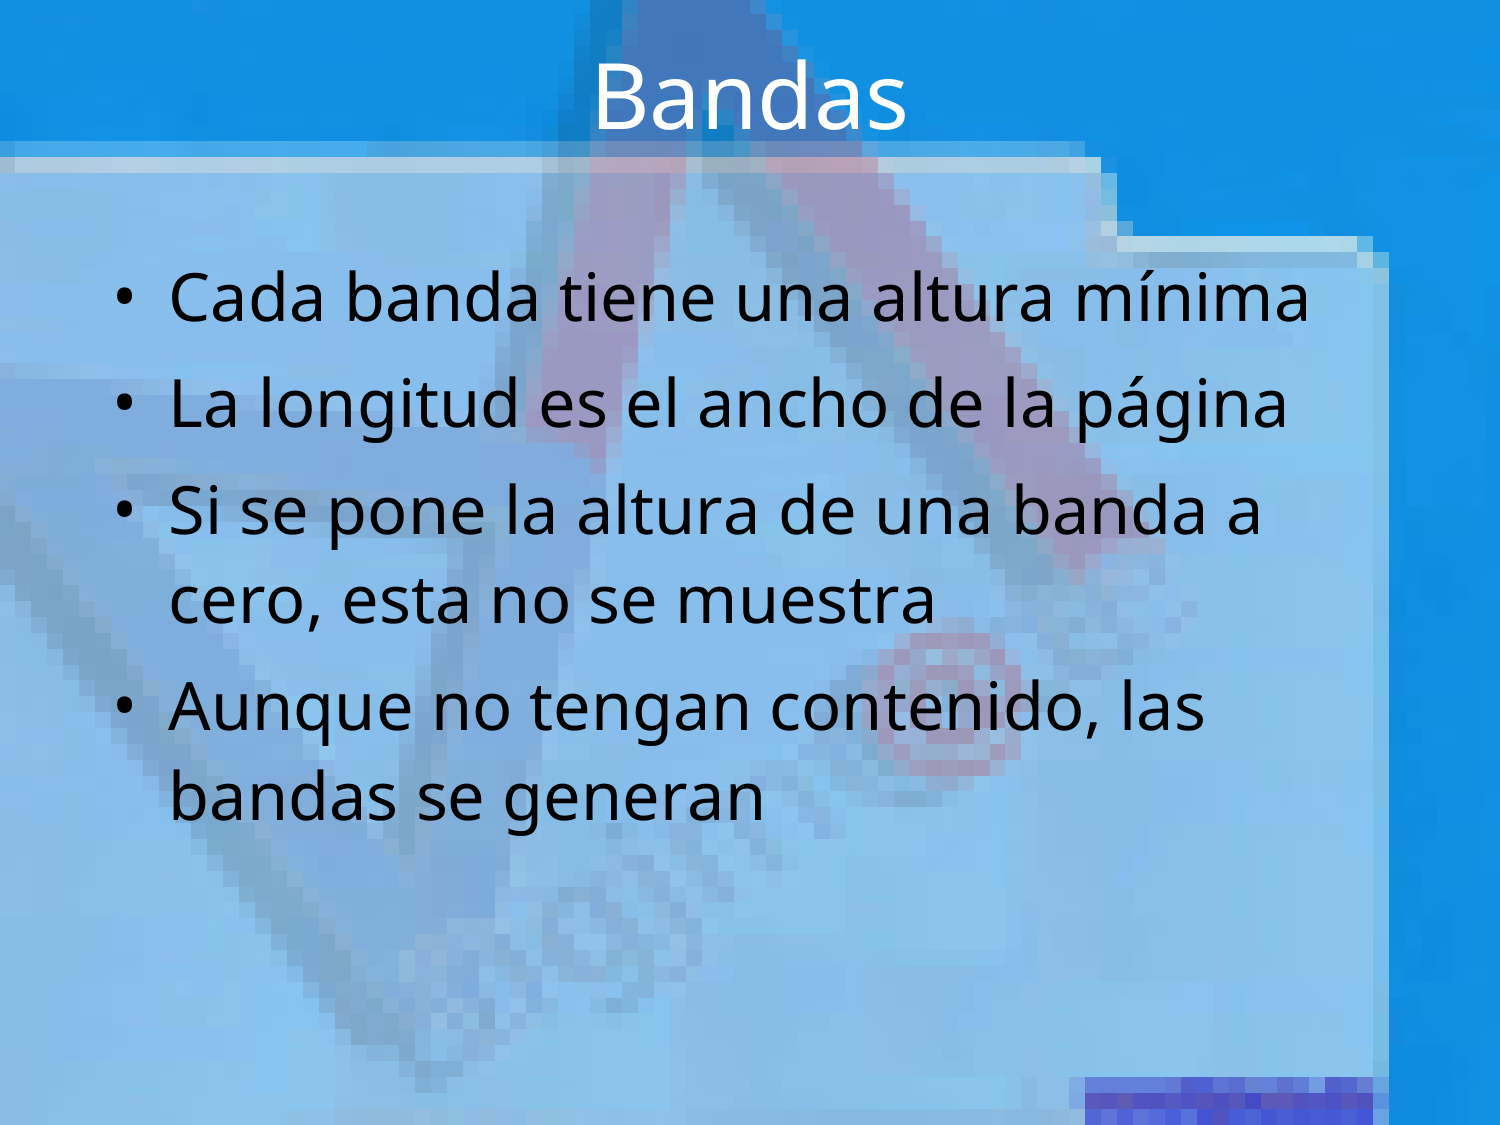

# Bandas
Cada banda tiene una altura mínima
La longitud es el ancho de la página
Si se pone la altura de una banda a cero, esta no se muestra
Aunque no tengan contenido, las bandas se generan